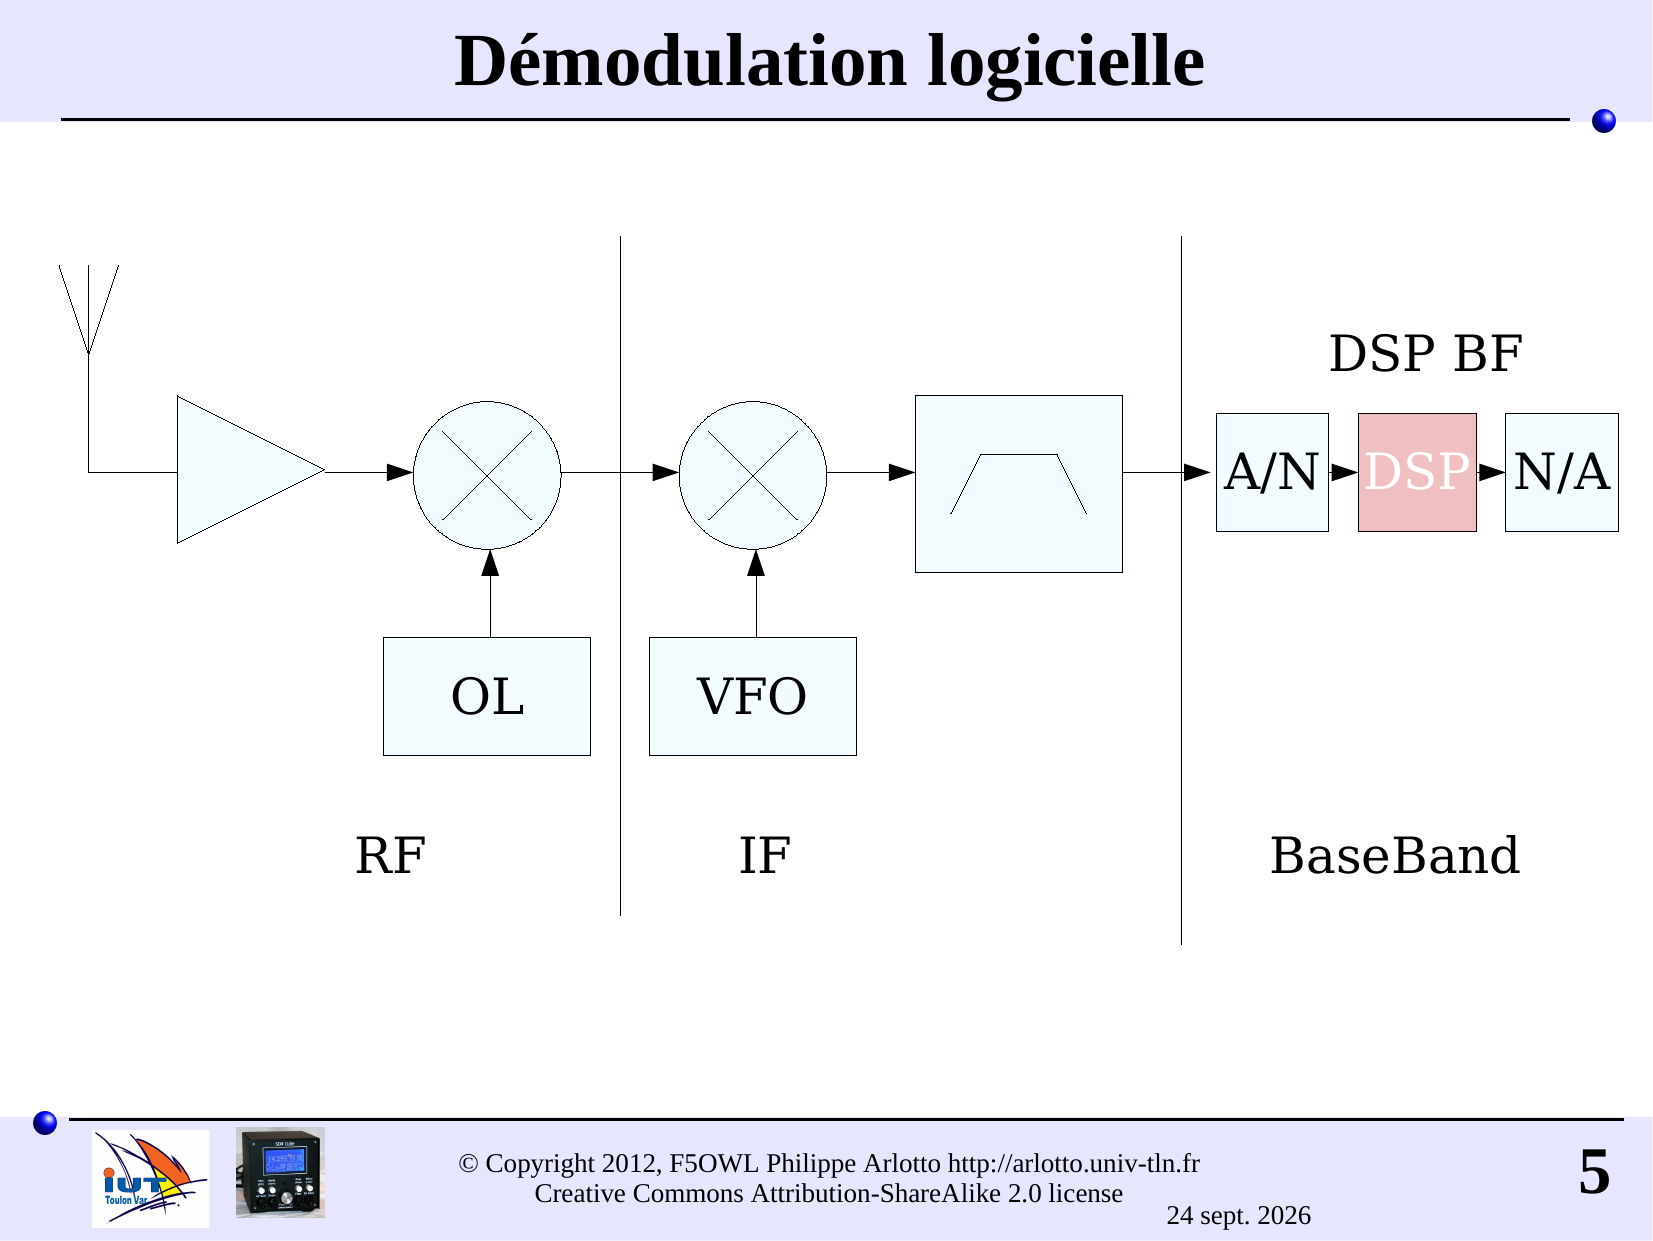

# Démodulation logicielle
DSP BF
A/N
DSP
N/A
OL
VFO
RF
IF
BaseBand